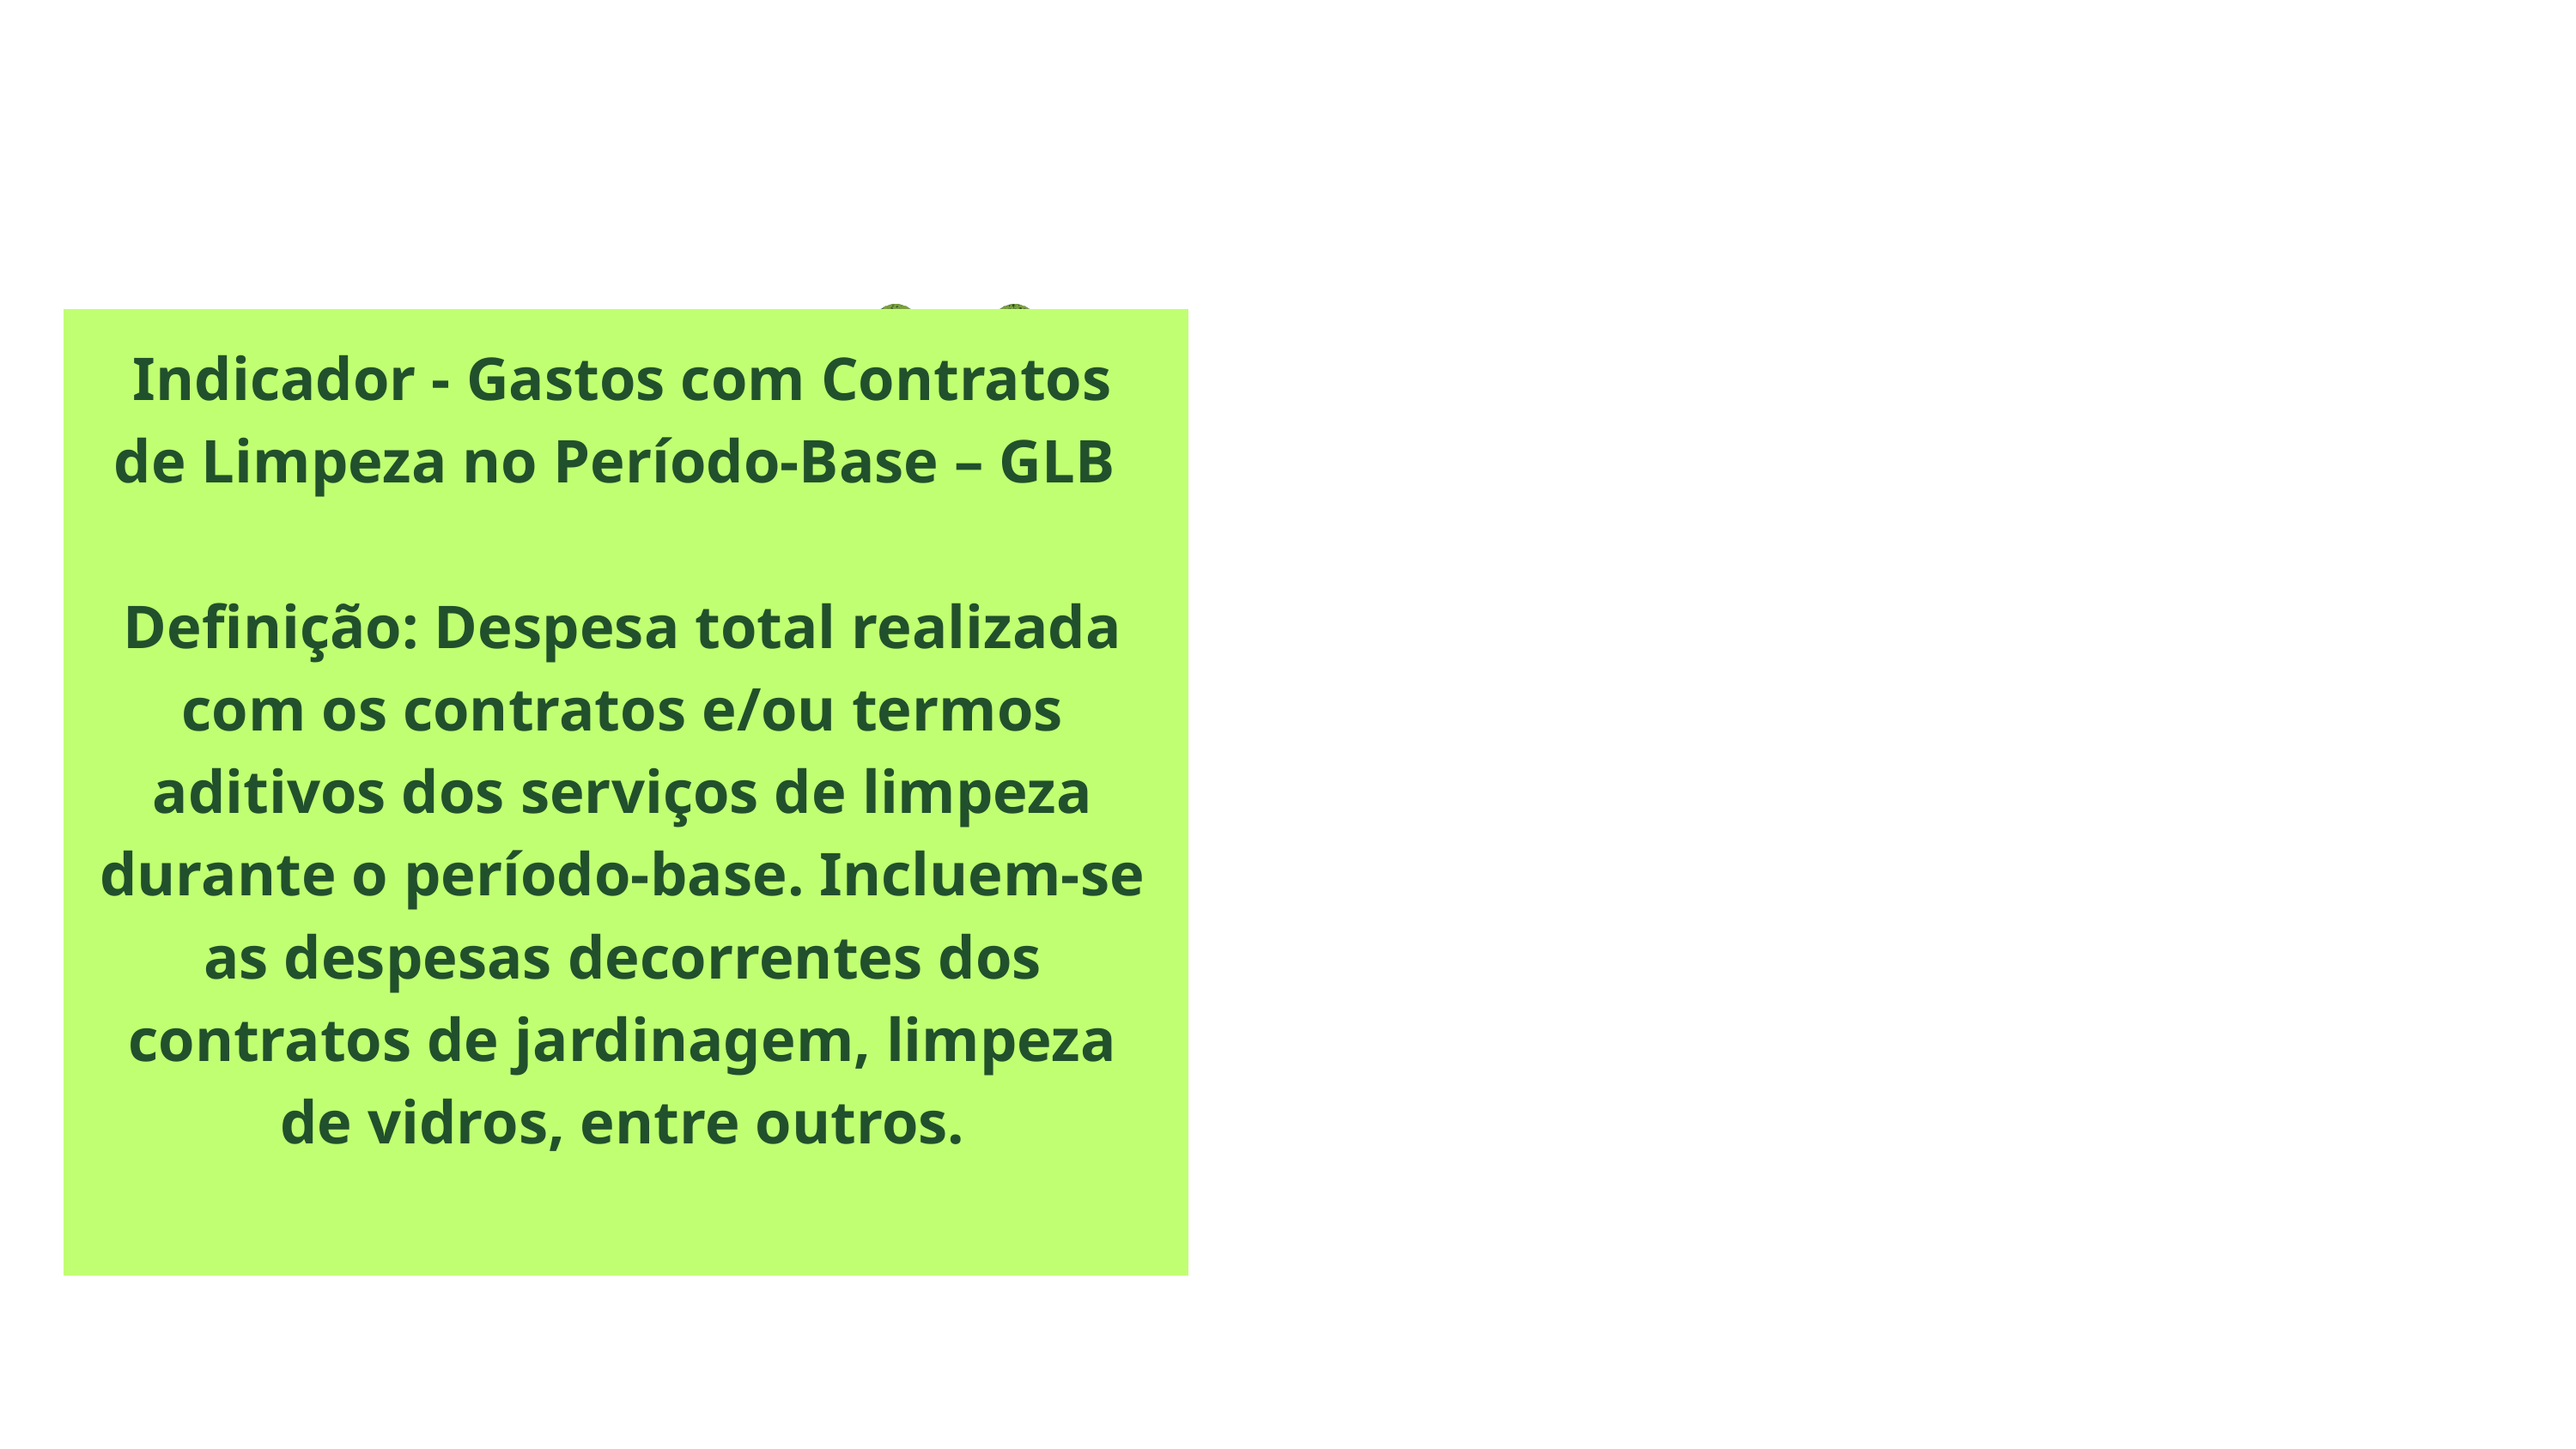

Fórmula: Valor gasto com contratos dos serviços de limpeza.
Polaridade: Quanto menor o valor, melhor o desempenho.
Periodicidade: Anual.
Unidade responsável pelas metas: Secretaria Administrativa.
Indicador - Gastos com Contratos de Limpeza no Período-Base – GLB
Definição: Despesa total realizada com os contratos e/ou termos aditivos dos serviços de limpeza durante o período-base. Incluem-se as despesas decorrentes dos contratos de jardinagem, limpeza de vidros, entre outros.